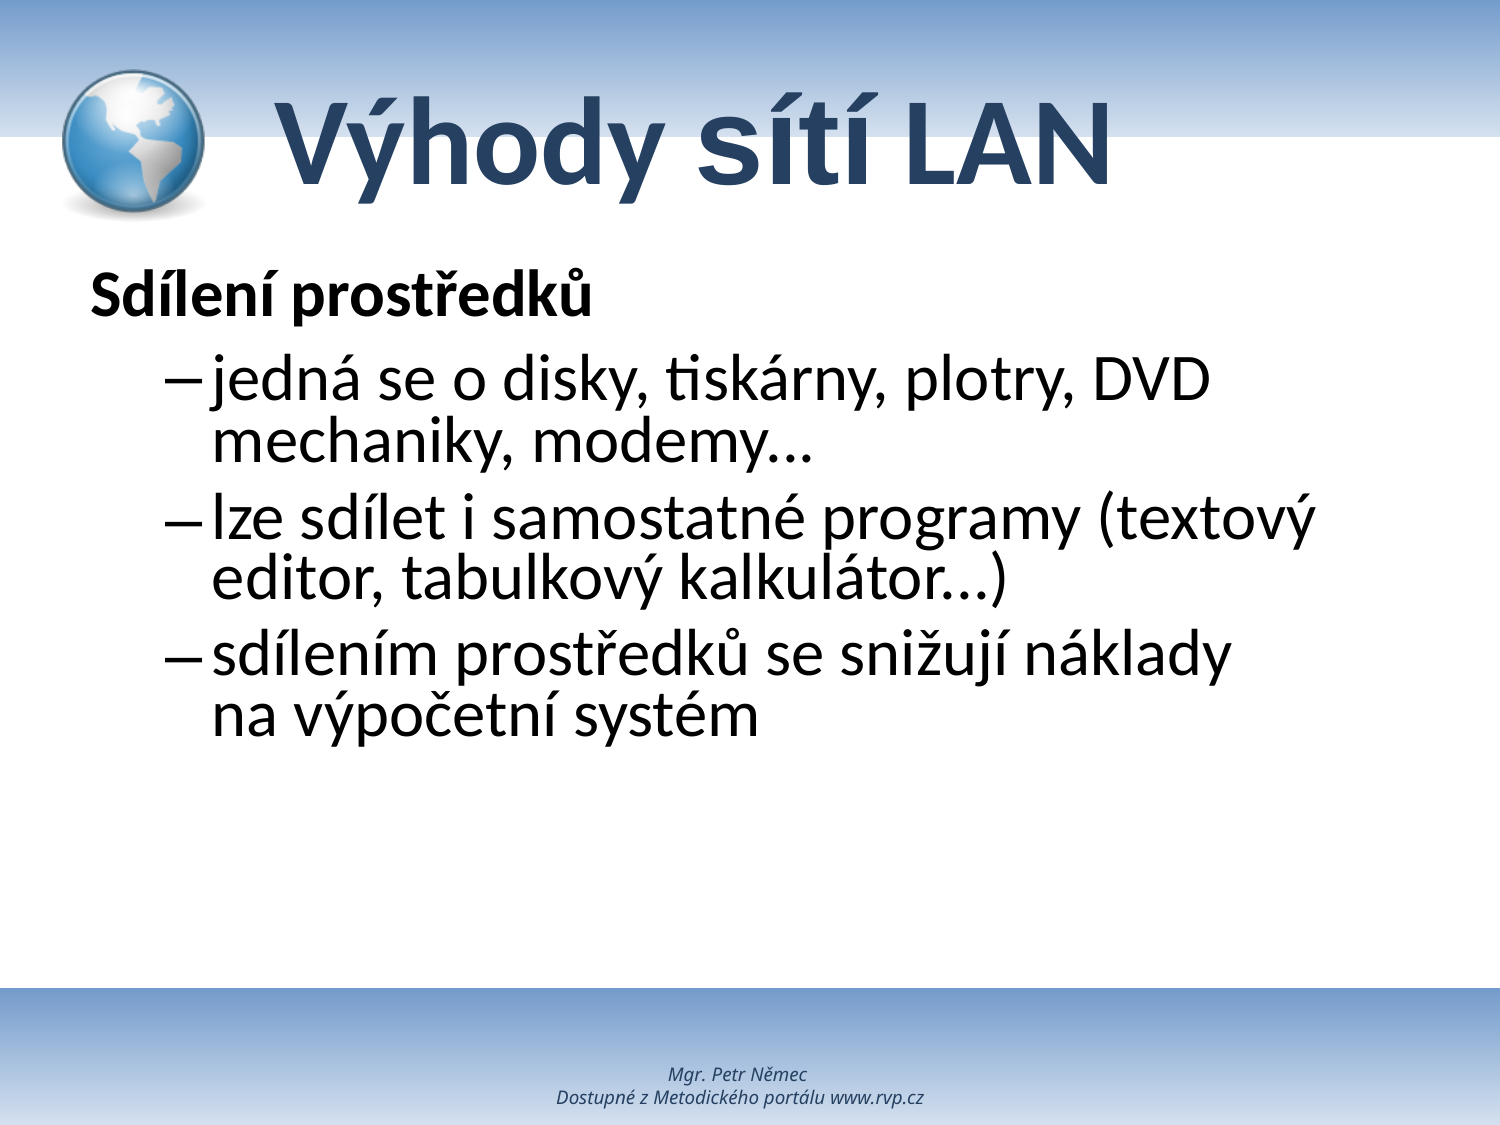

# Výhody sítí LAN
Sdílení prostředků
jedná se o disky, tiskárny, plotry, DVD mechaniky, modemy...
lze sdílet i samostatné programy (textový editor, tabulkový kalkulátor...)
sdílením prostředků se snižují náklady
na výpočetní systém